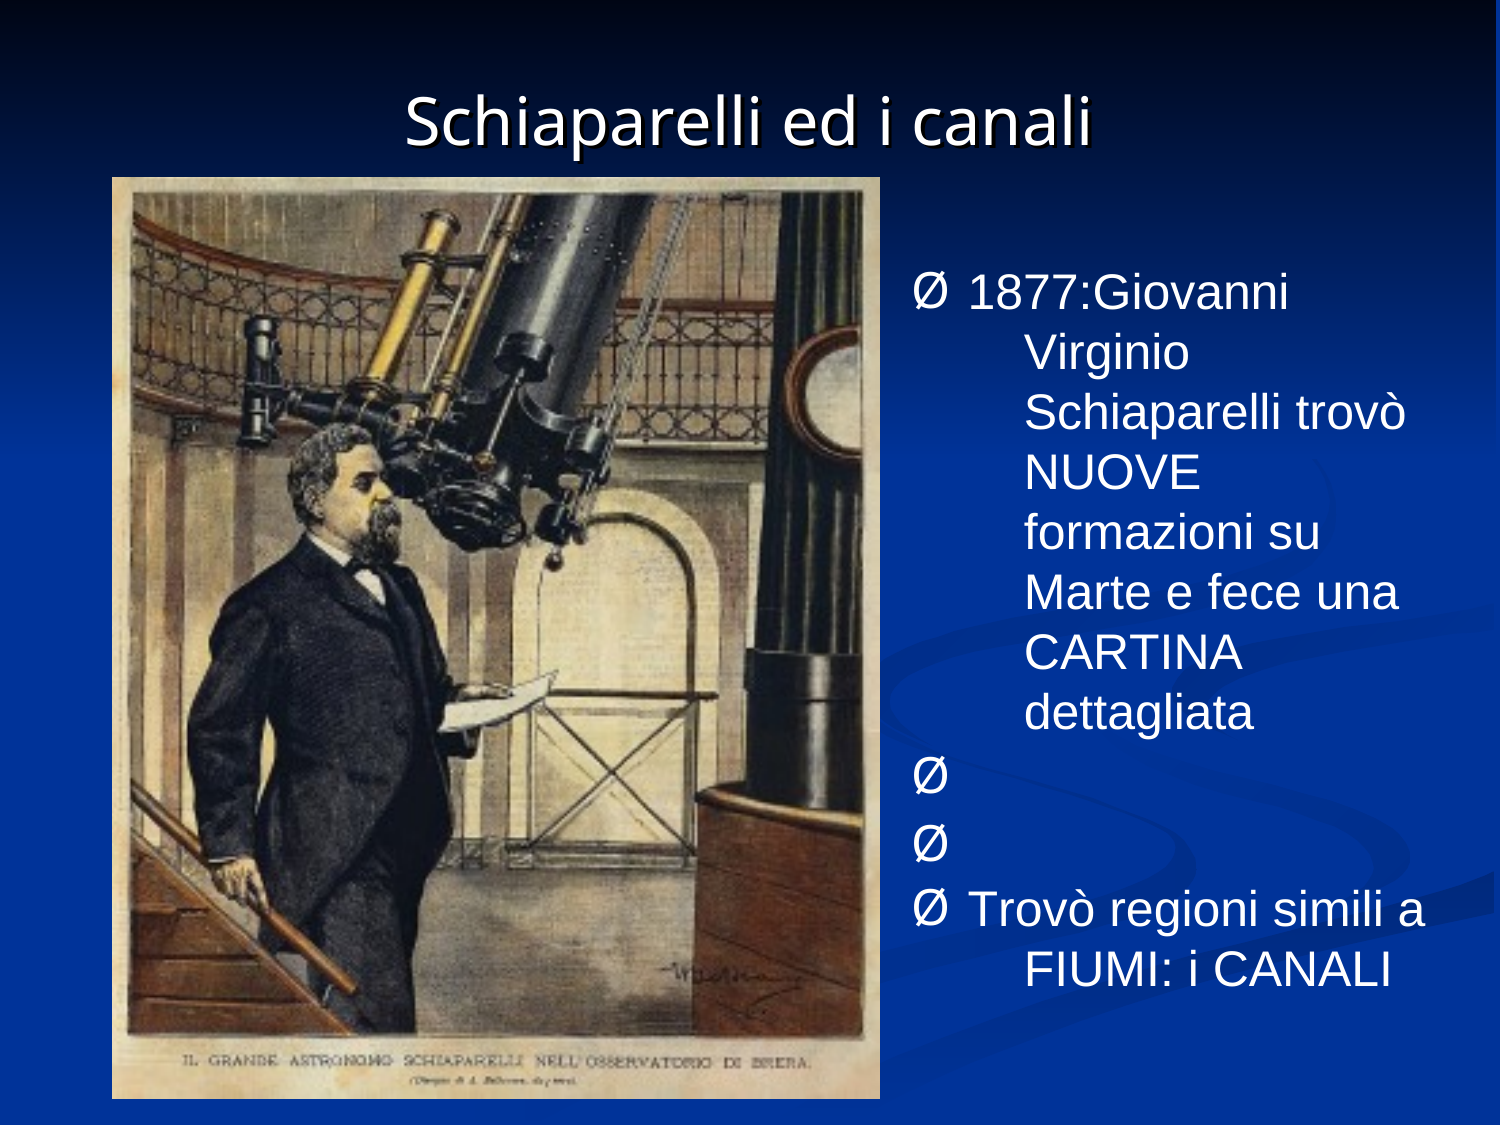

Schiaparelli ed i canali
1877:Giovanni Virginio Schiaparelli trovò NUOVE formazioni su Marte e fece una CARTINA dettagliata
Trovò regioni simili a FIUMI: i CANALI